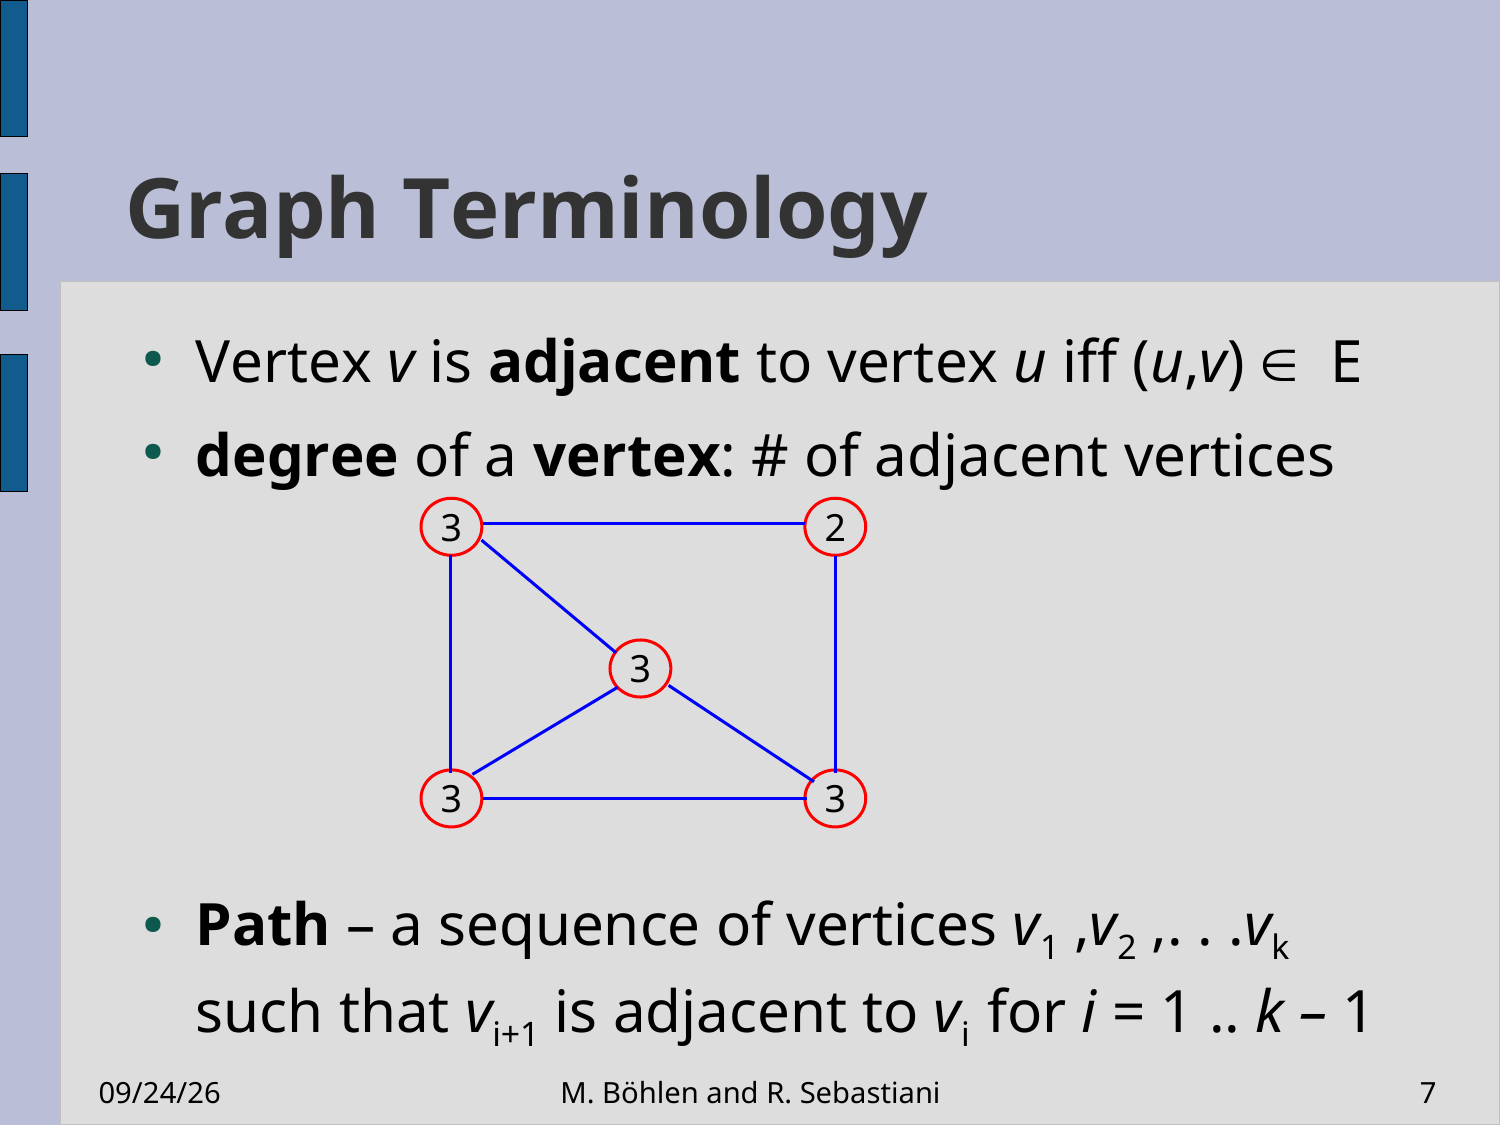

# Graph Terminology
Vertex v is adjacent to vertex u iff (u,v) E
degree of a vertex: # of adjacent vertices
Path – a sequence of vertices v1 ,v2 ,. . .vk such that vi+1 is adjacent to vi for i = 1 .. k – 1
3
2
3
3
3
M. Böhlen and R. Sebastiani
7